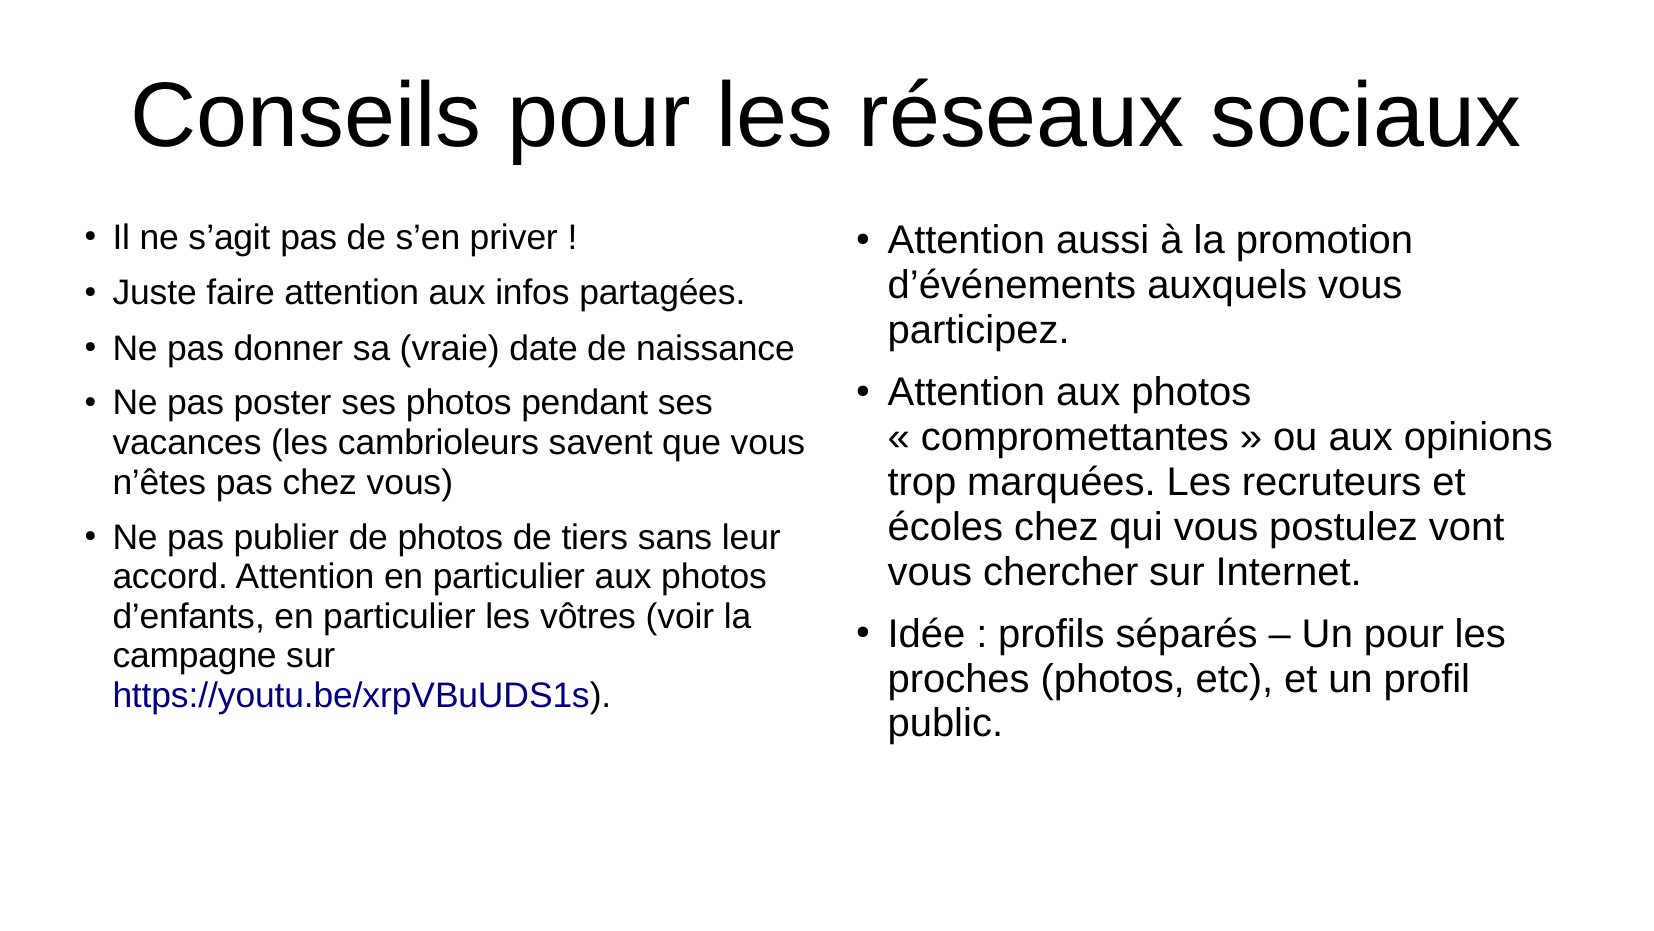

# Conseils pour les réseaux sociaux
Il ne s’agit pas de s’en priver !
Juste faire attention aux infos partagées.
Ne pas donner sa (vraie) date de naissance
Ne pas poster ses photos pendant ses vacances (les cambrioleurs savent que vous n’êtes pas chez vous)
Ne pas publier de photos de tiers sans leur accord. Attention en particulier aux photos d’enfants, en particulier les vôtres (voir la campagne surhttps://youtu.be/xrpVBuUDS1s).
Attention aussi à la promotion d’événements auxquels vous participez.
Attention aux photos « compromettantes » ou aux opinions trop marquées. Les recruteurs et écoles chez qui vous postulez vont vous chercher sur Internet.
Idée : profils séparés – Un pour les proches (photos, etc), et un profil public.